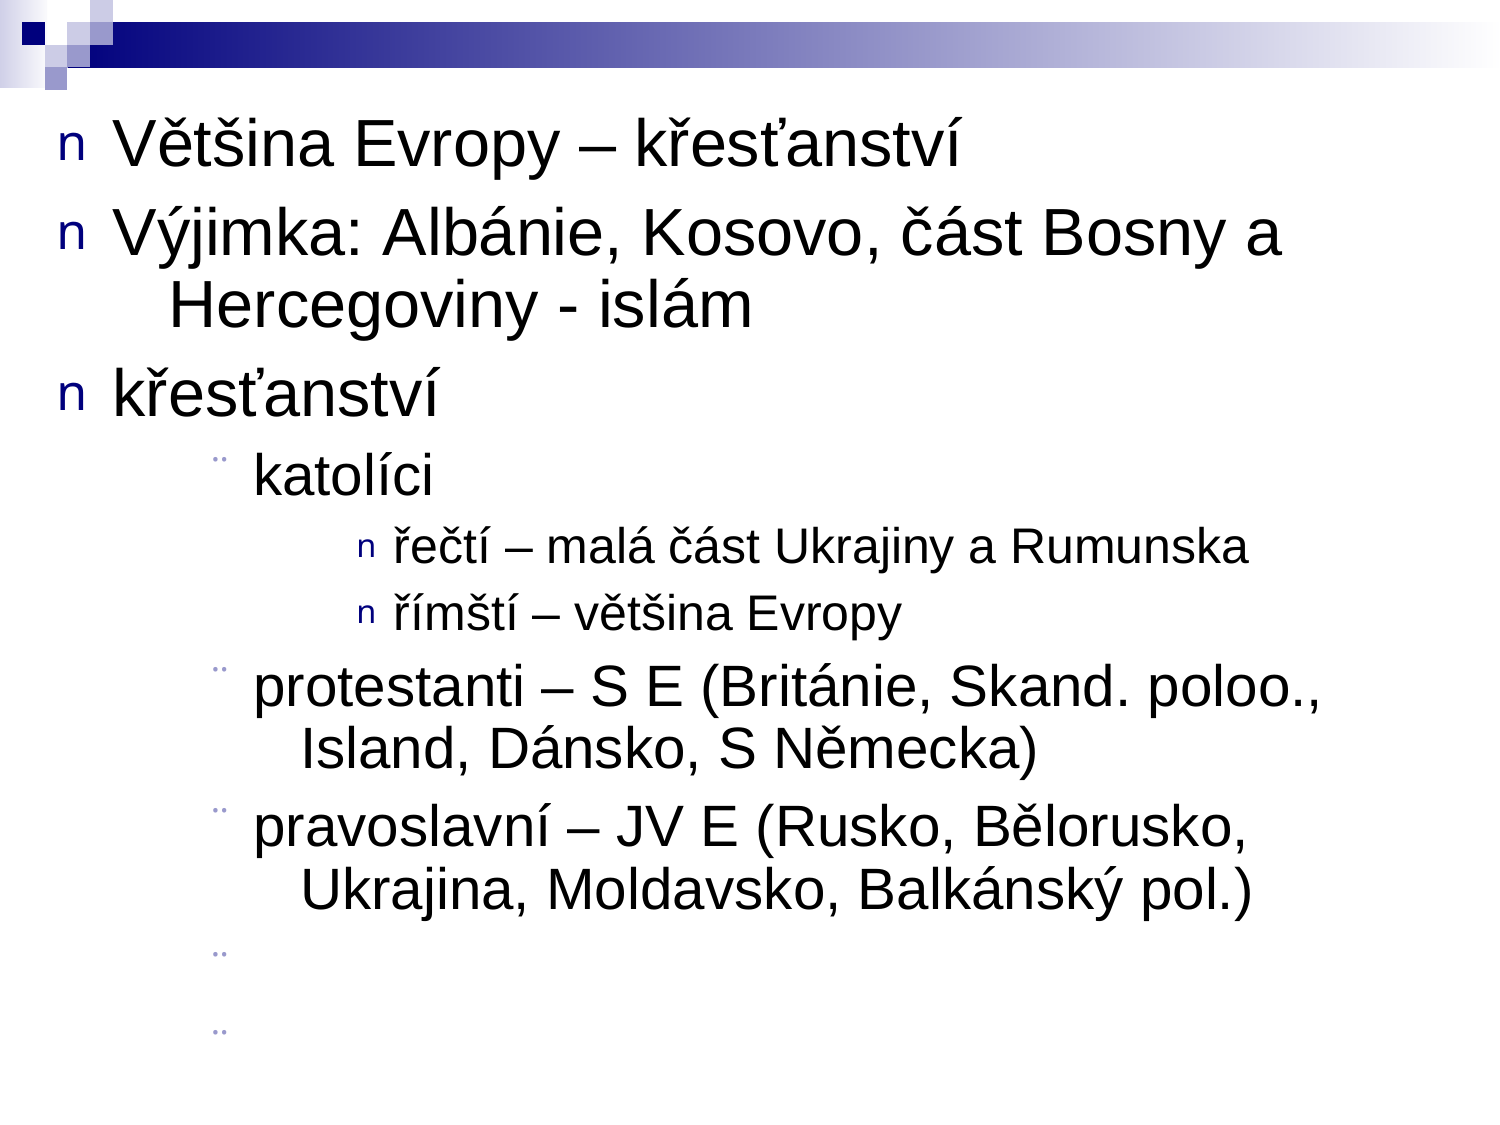

#
Většina Evropy – křesťanství
Výjimka: Albánie, Kosovo, část Bosny a Hercegoviny - islám
křesťanství
katolíci
řečtí – malá část Ukrajiny a Rumunska
římští – většina Evropy
protestanti – S E (Británie, Skand. poloo., Island, Dánsko, S Německa)
pravoslavní – JV E (Rusko, Bělorusko, Ukrajina, Moldavsko, Balkánský pol.)